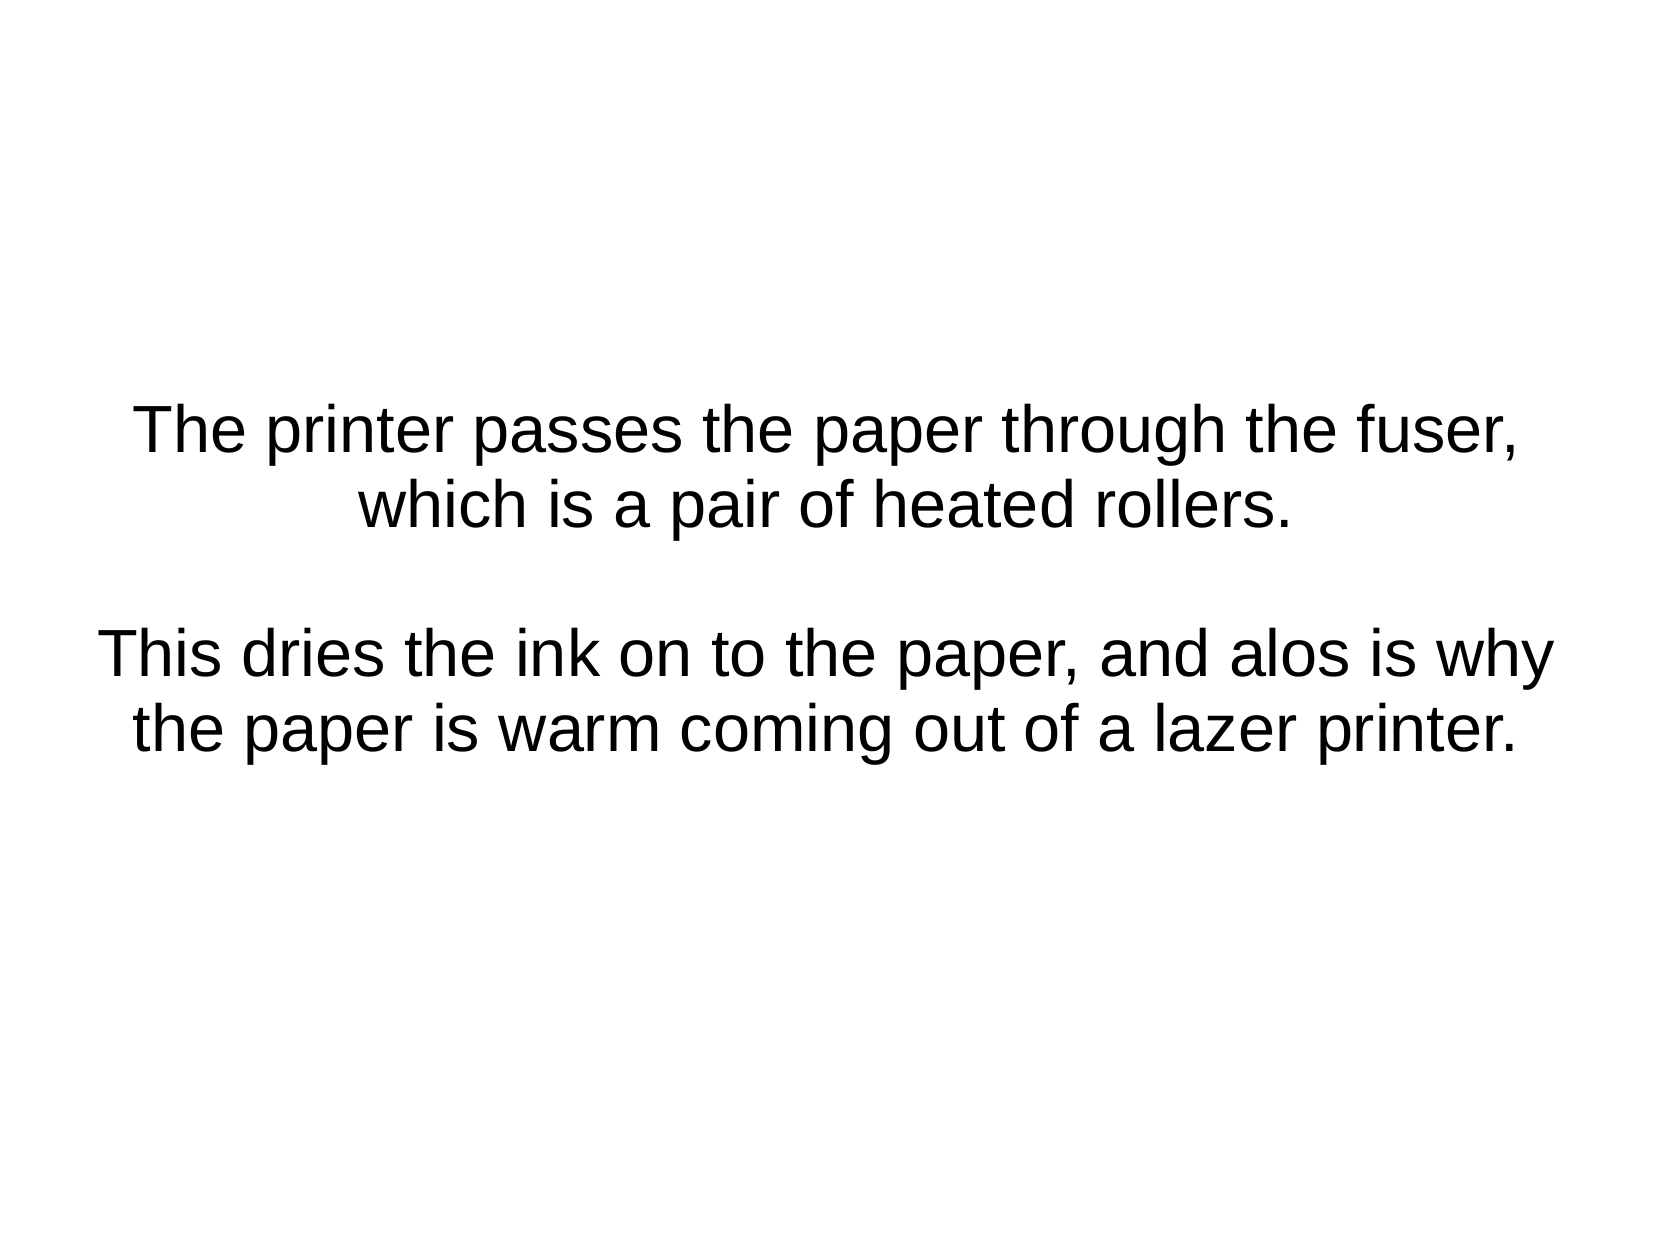

# The printer passes the paper through the fuser, which is a pair of heated rollers.
This dries the ink on to the paper, and alos is why the paper is warm coming out of a lazer printer.